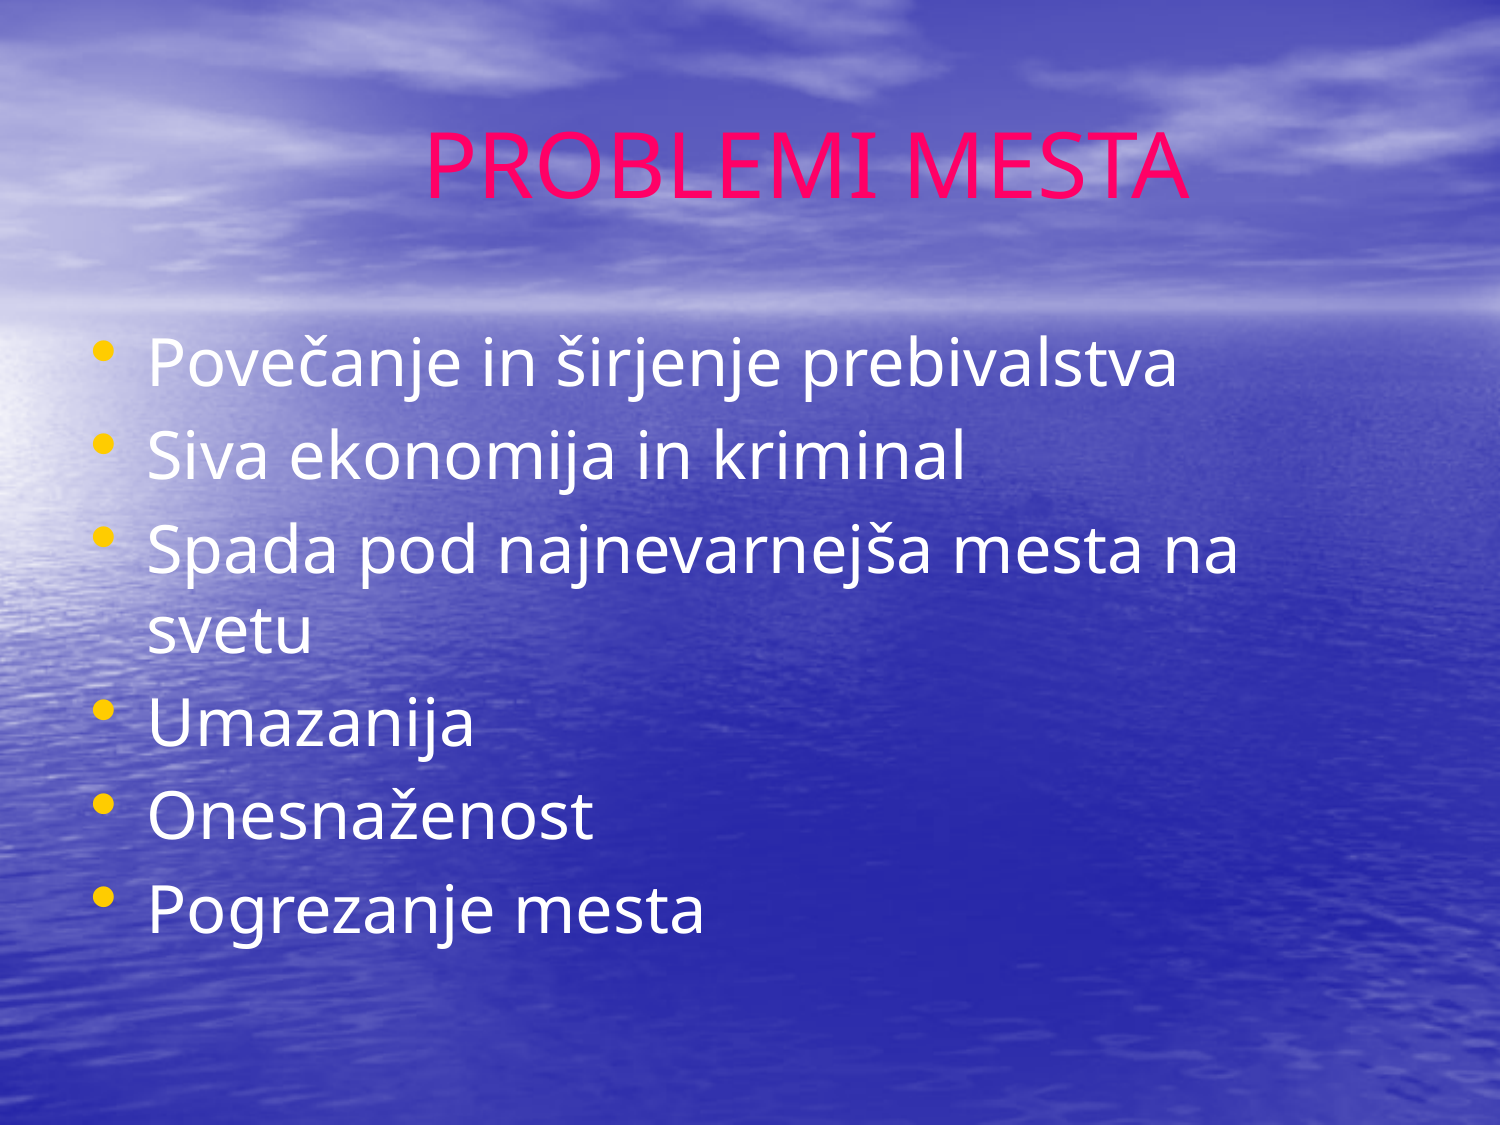

# PROBLEMI MESTA
Povečanje in širjenje prebivalstva
Siva ekonomija in kriminal
Spada pod najnevarnejša mesta na svetu
Umazanija
Onesnaženost
Pogrezanje mesta